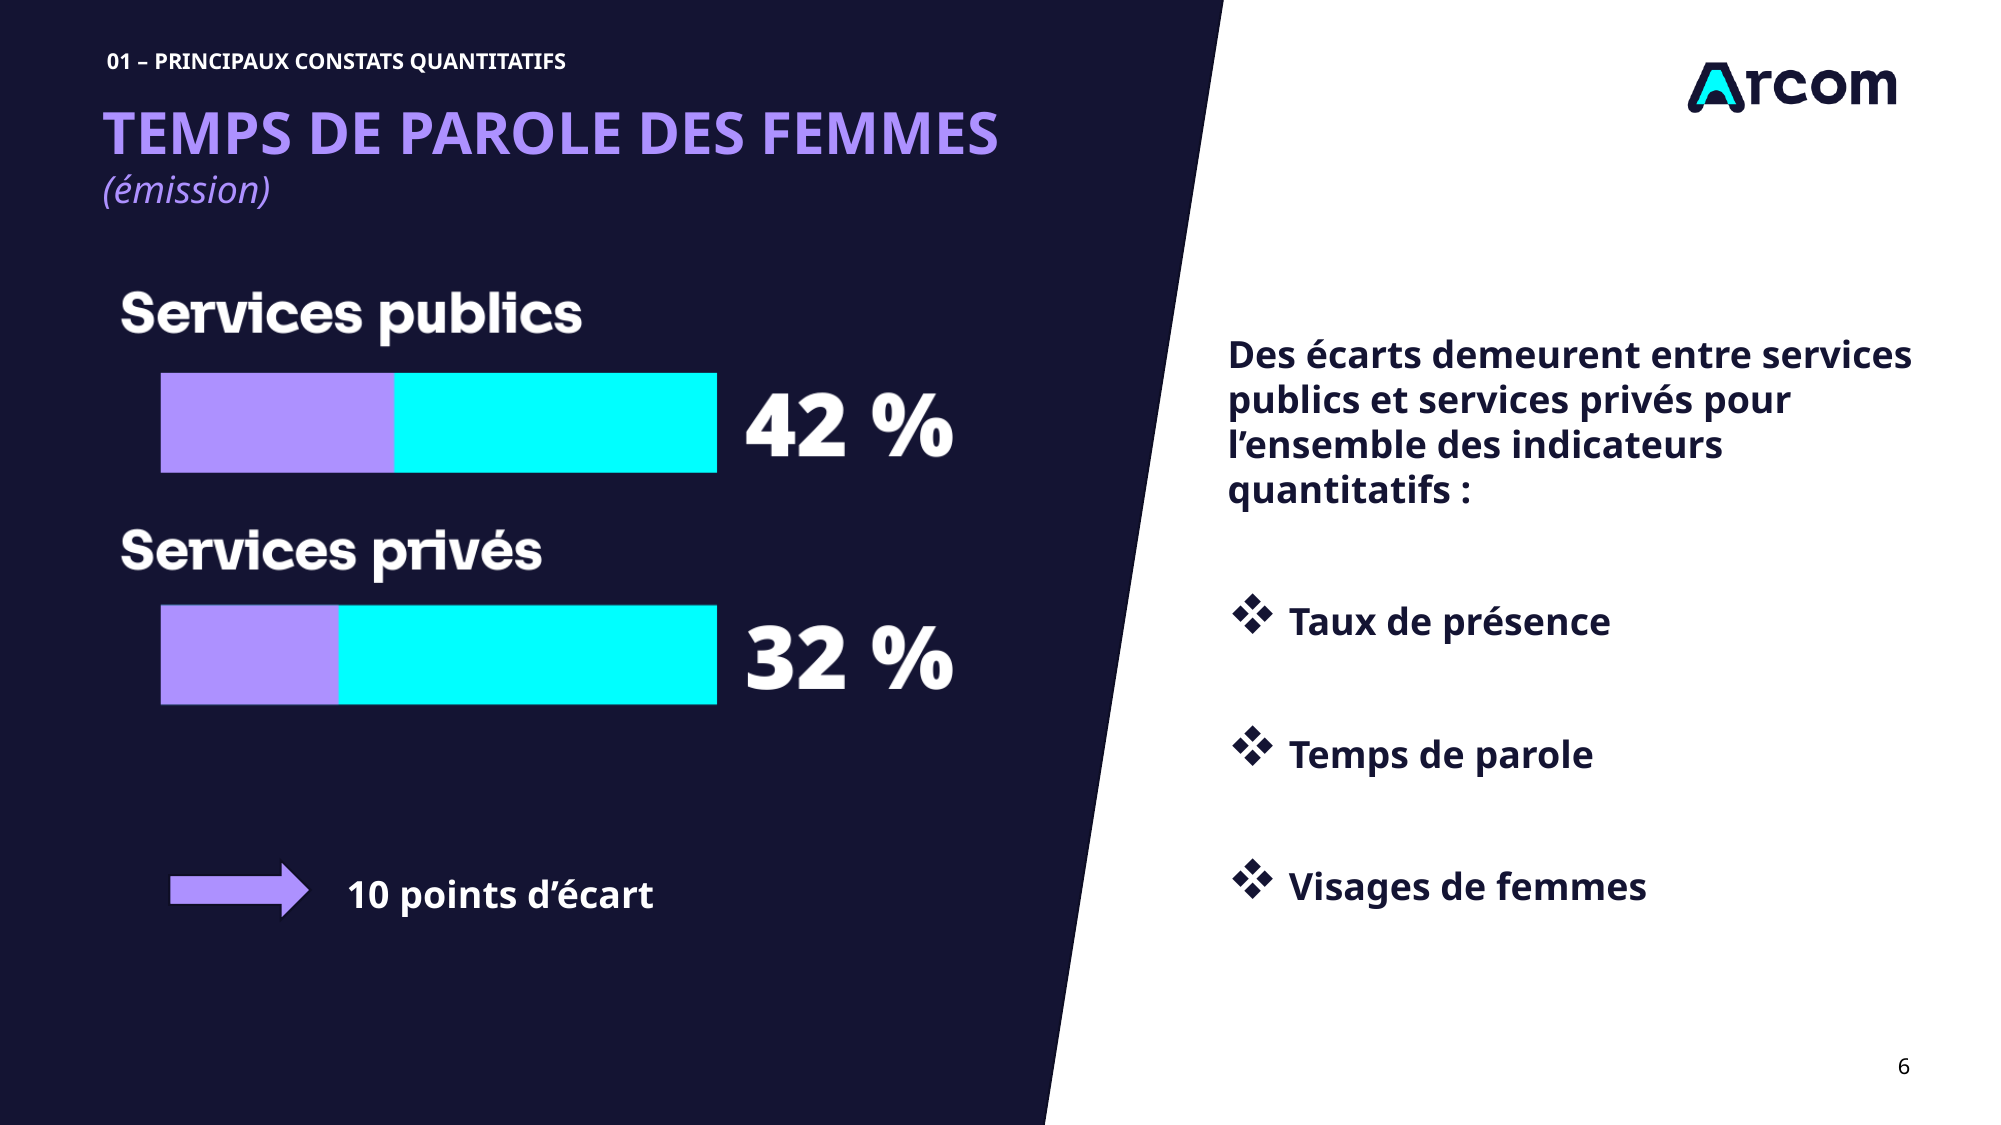

01 – Principaux constats quantitatifs
TEMPS DE PAROLE DES FEMMES
(émission)
# Des écarts demeurent entre services publics et services privés pour l’ensemble des indicateurs quantitatifs :
 Taux de présence
 Temps de parole
 Visages de femmes
10 points d’écart